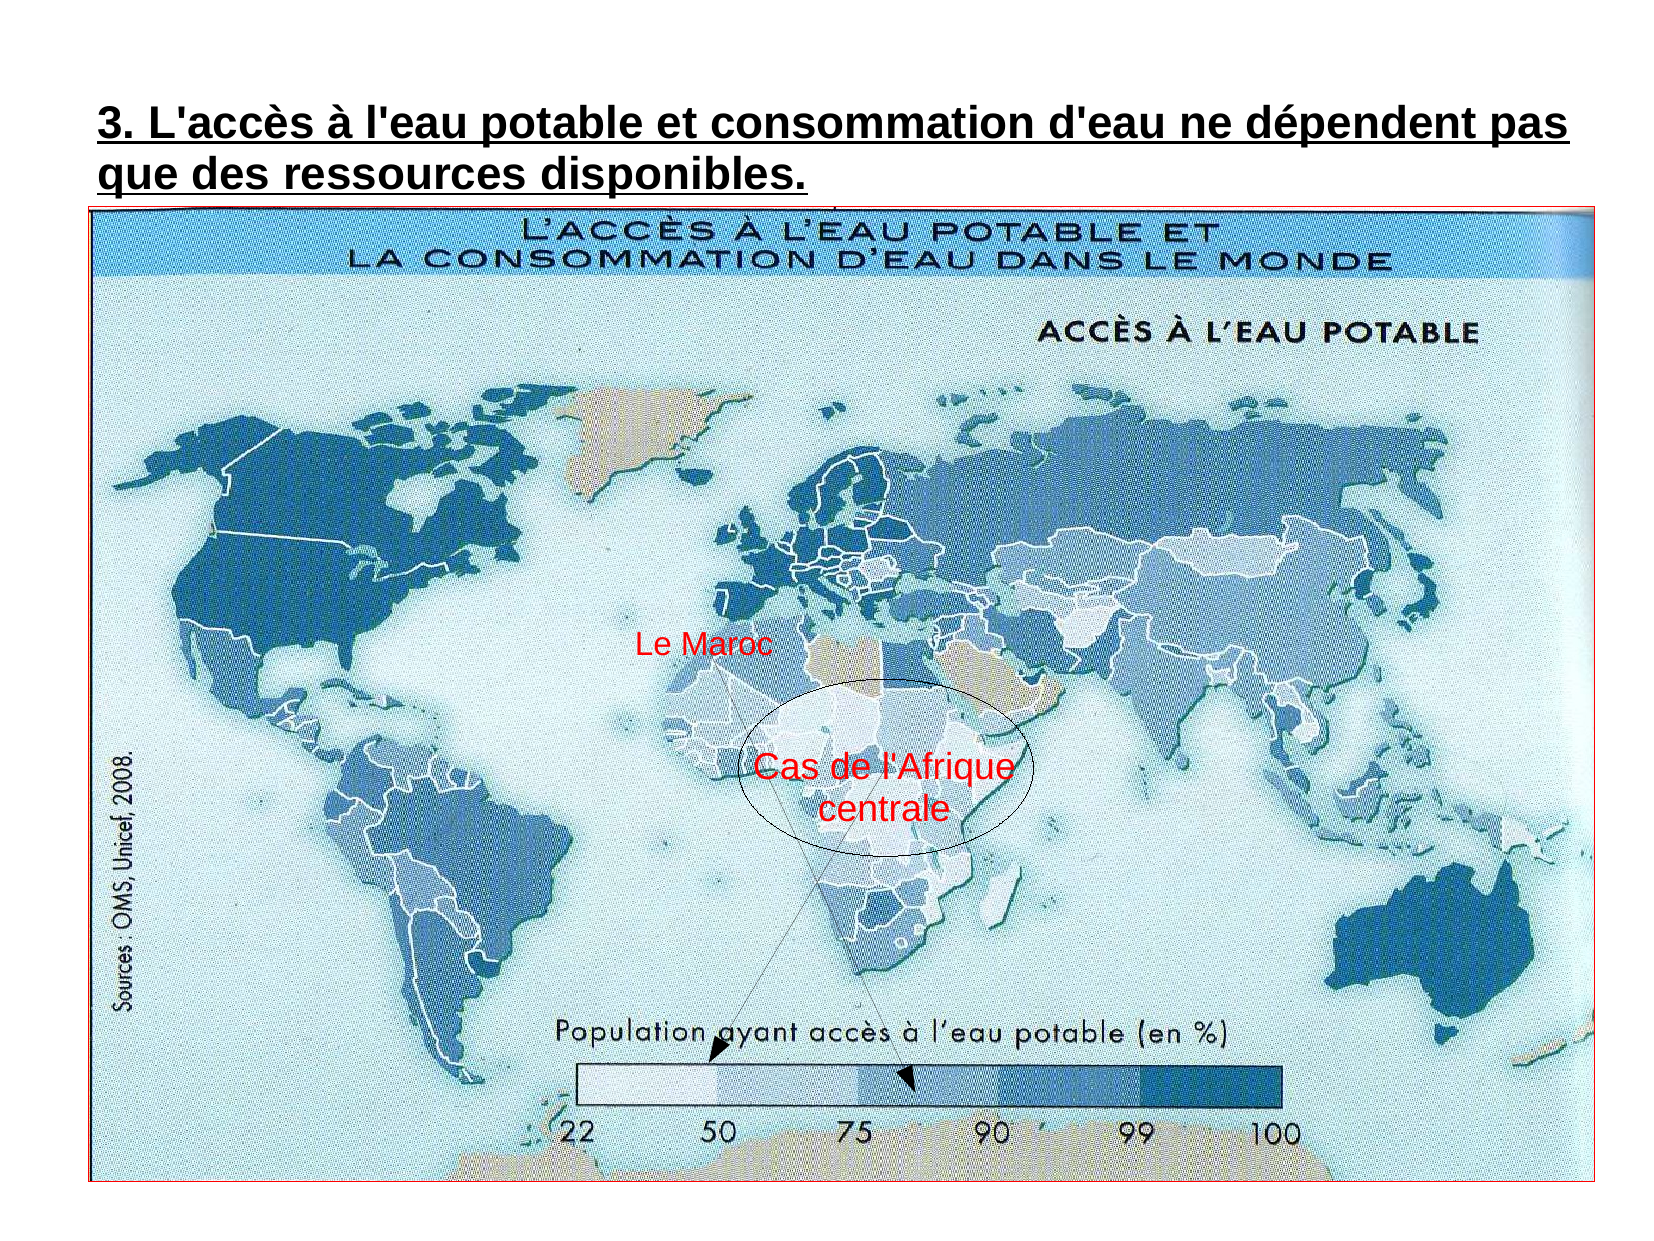

3. L'accès à l'eau potable et consommation d'eau ne dépendent pas
que des ressources disponibles.
Le Maroc
Cas de l'Afrique
centrale